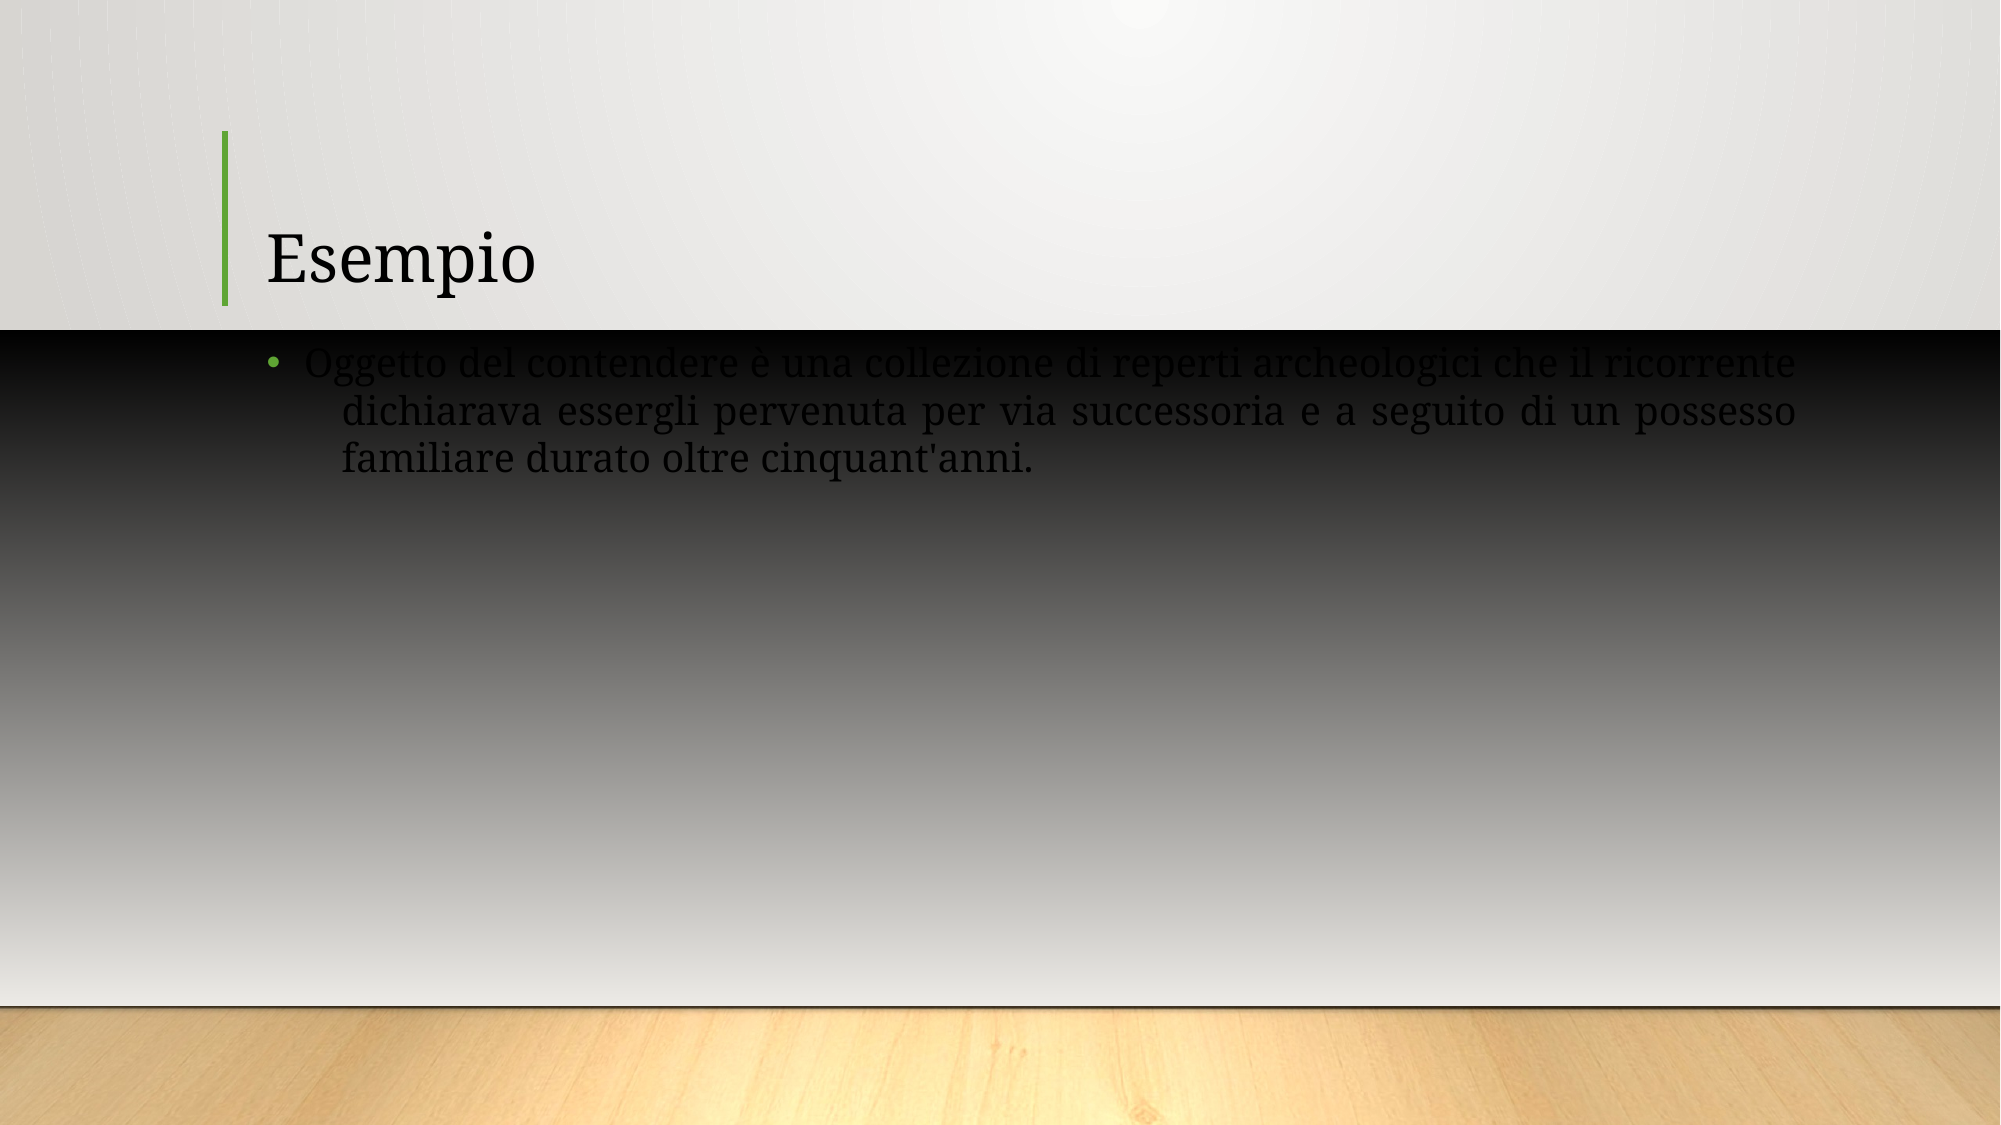

# Esempio
Oggetto del contendere è una collezione di reperti archeologici che il ricorrente dichiarava essergli pervenuta per via successoria e a seguito di un possesso familiare durato oltre cinquant'anni.